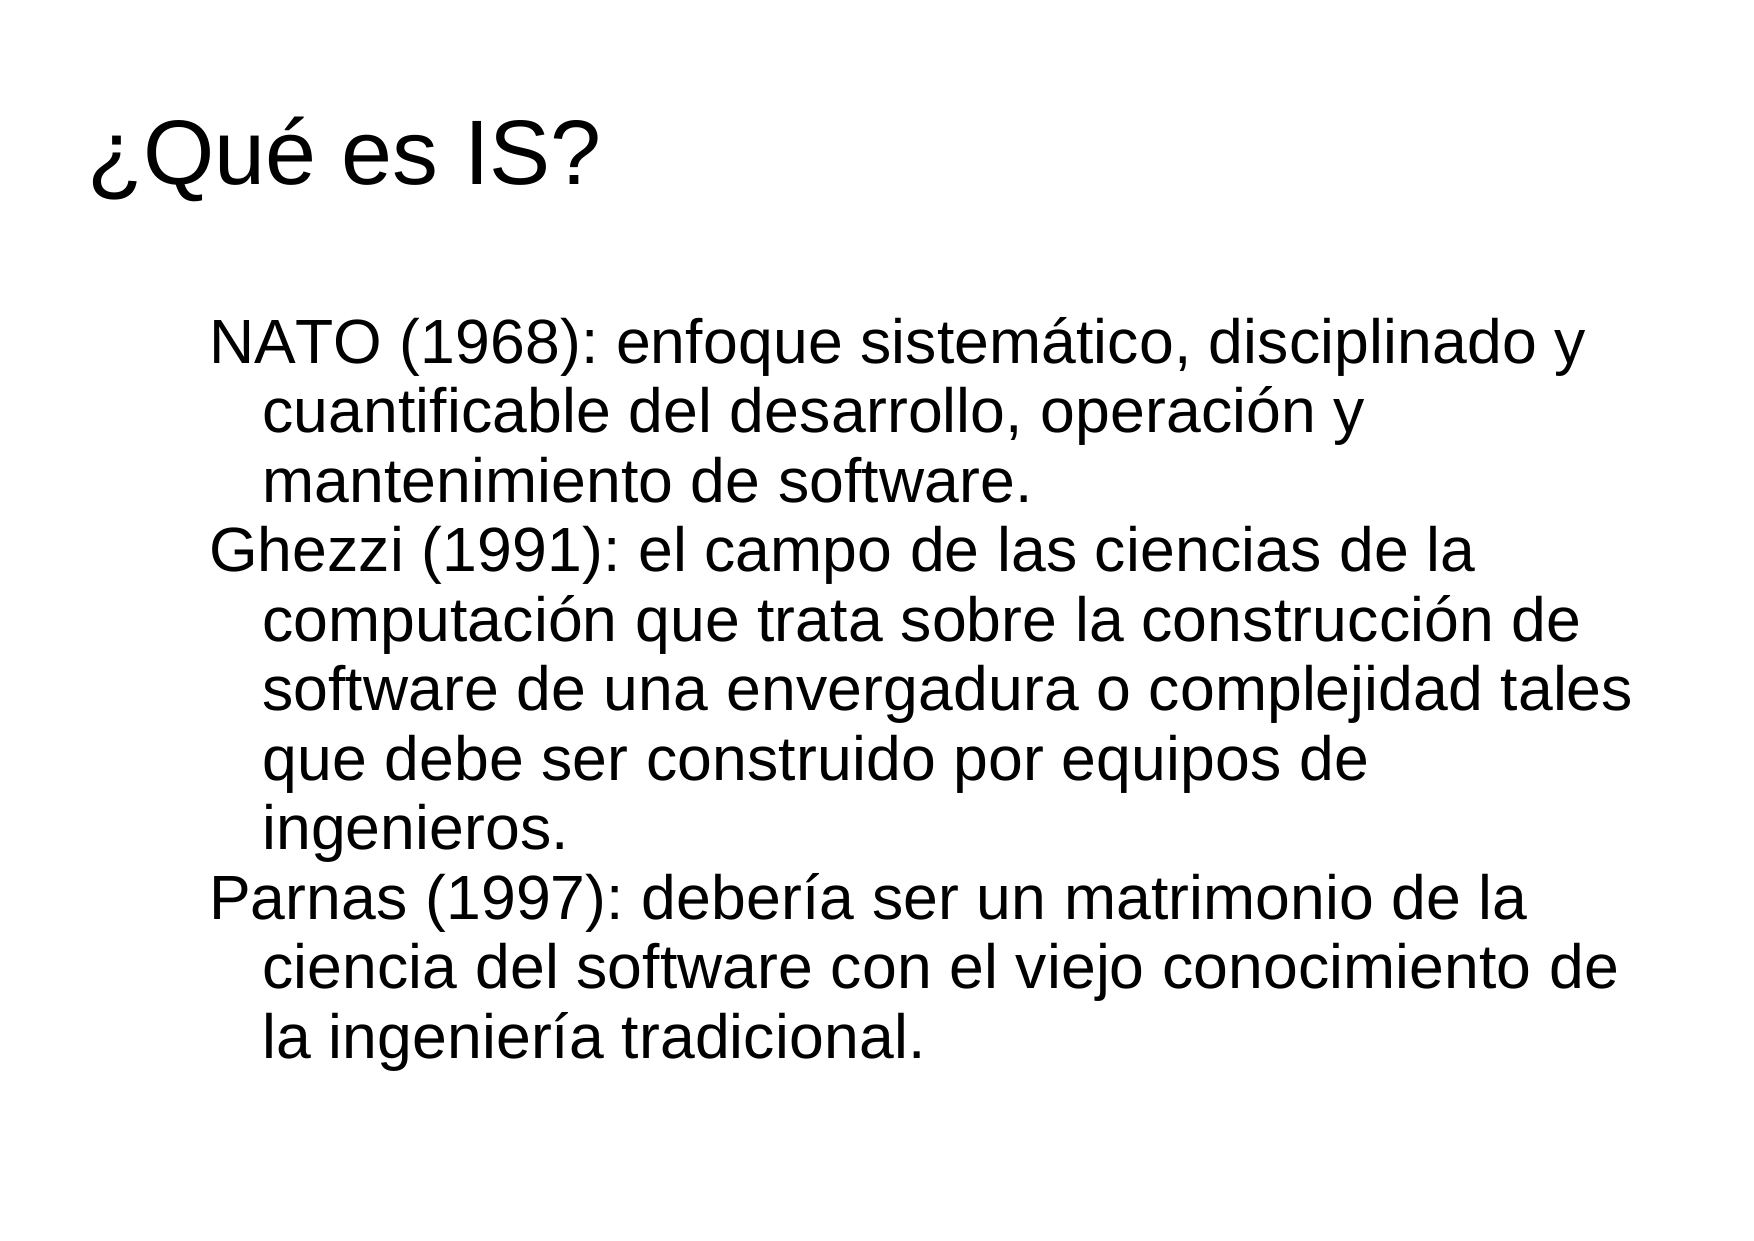

# ¿Qué es IS?
NATO (1968): enfoque sistemático, disciplinado y cuantificable del desarrollo, operación y mantenimiento de software.
Ghezzi (1991): el campo de las ciencias de la computación que trata sobre la construcción de software de una envergadura o complejidad tales que debe ser construido por equipos de ingenieros.
Parnas (1997): debería ser un matrimonio de la ciencia del software con el viejo conocimiento de la ingeniería tradicional.